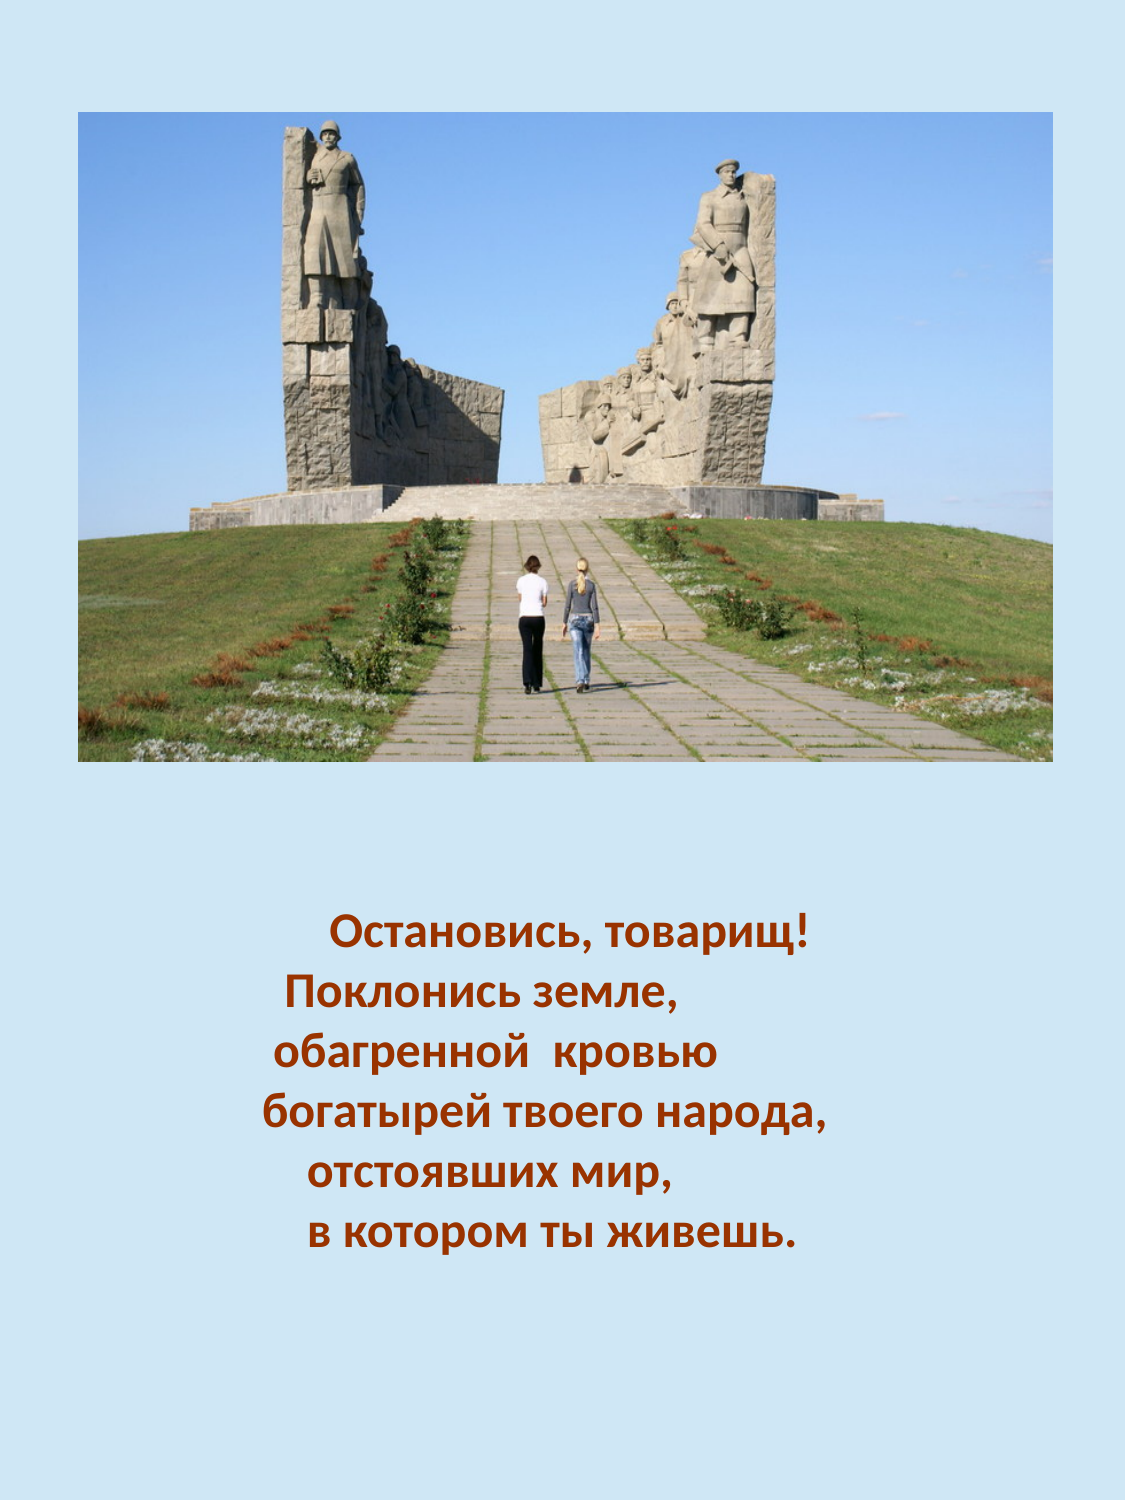

Остановись, товарищ!
 Поклонись земле,
 обагренной кровью
 богатырей твоего народа,
 отстоявших мир,
 в котором ты живешь.